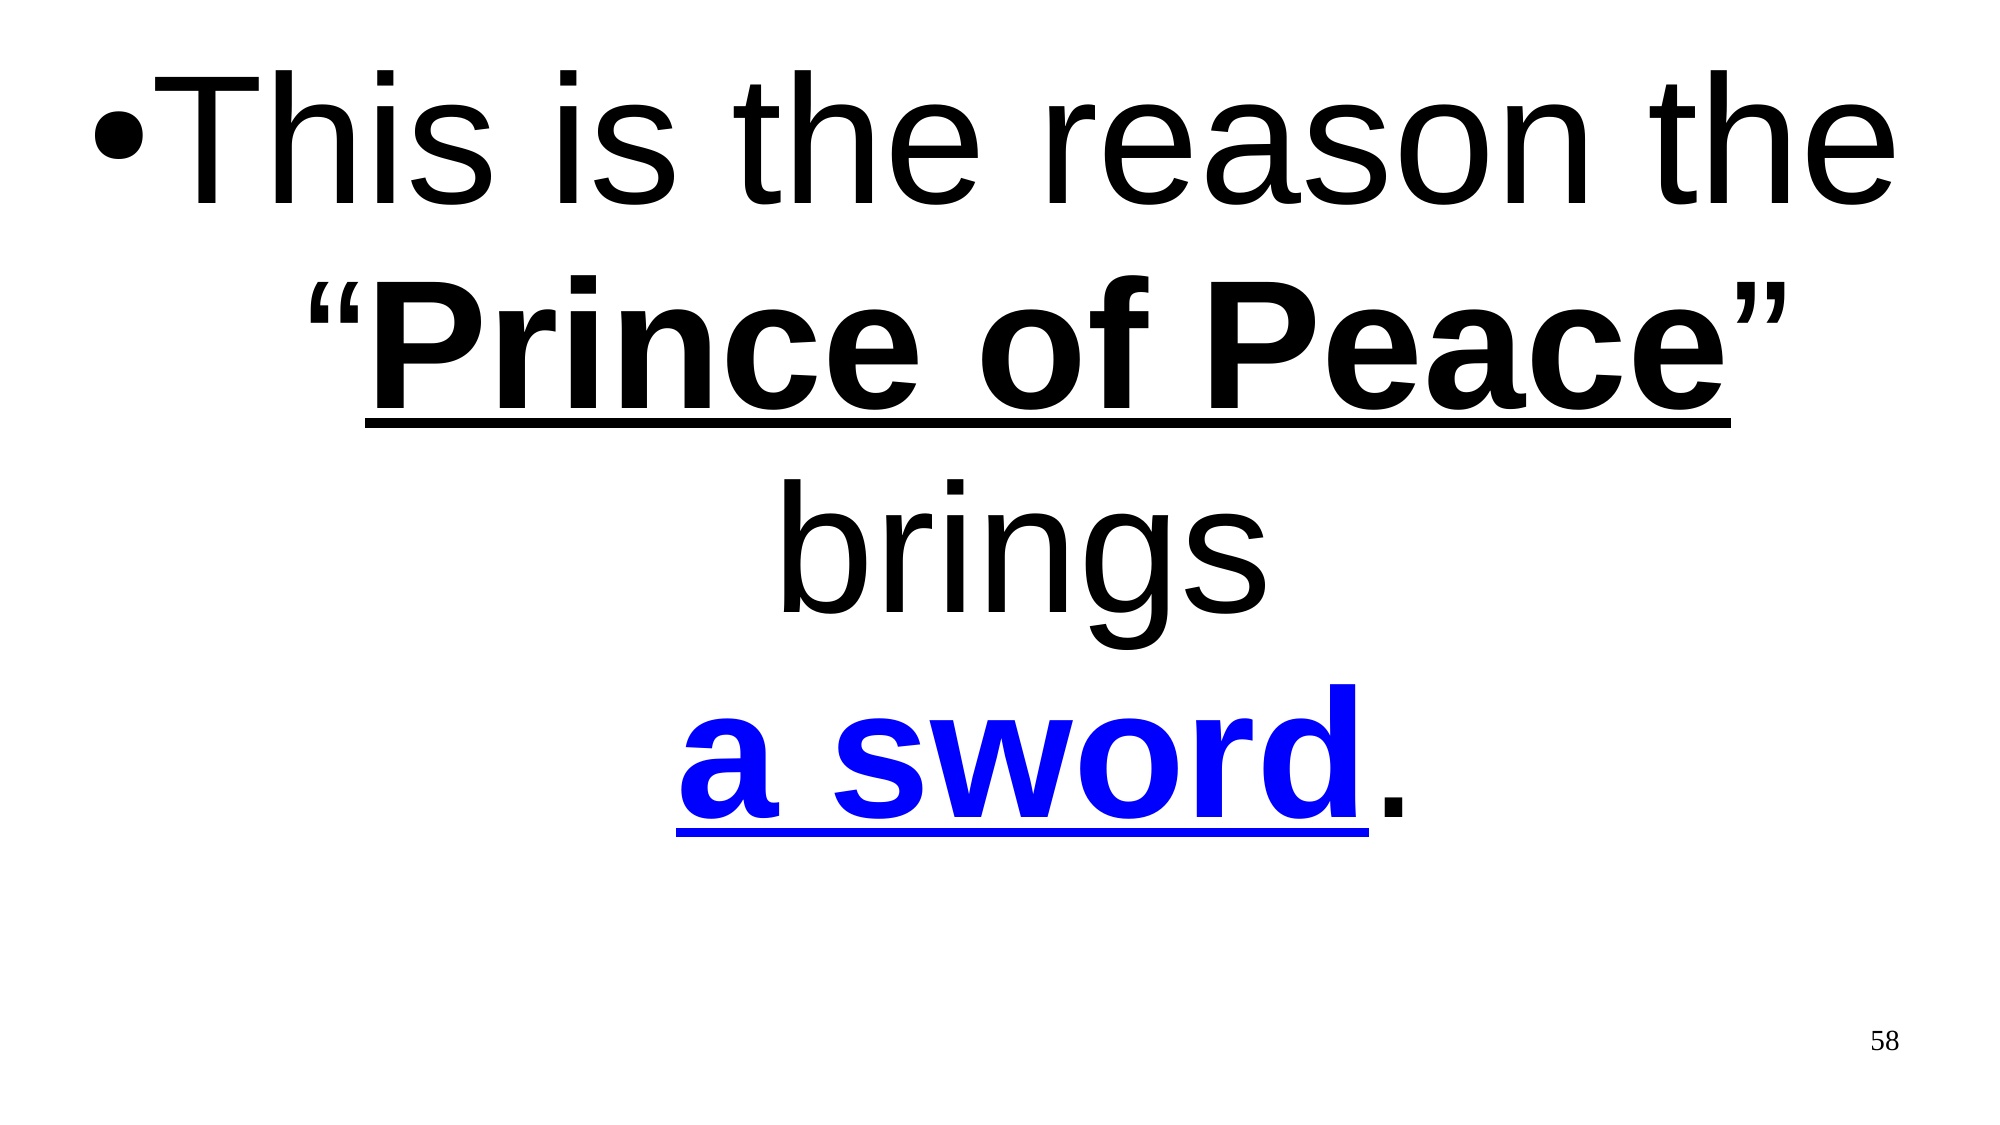

# This is the reason the “Prince of Peace” brings a sword.
58